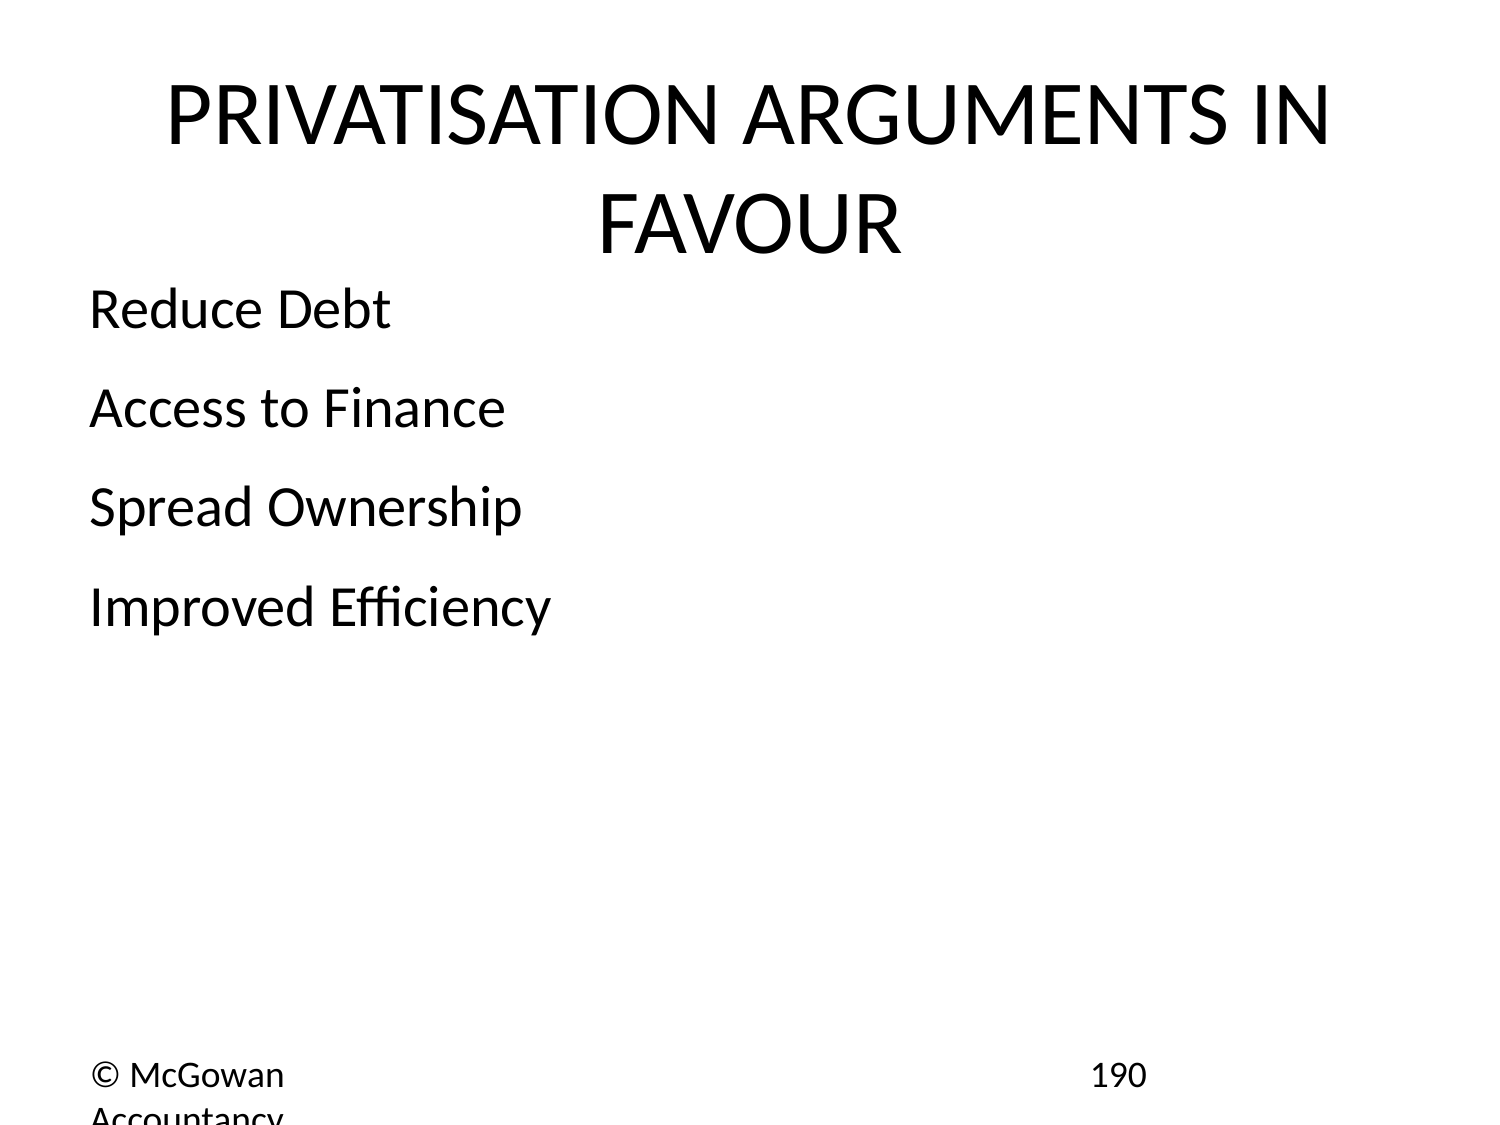

# PRIVATISATION ARGUMENTS IN FAVOUR
Reduce Debt
Access to Finance
Spread Ownership
Improved Efficiency
© McGowan Accountancy Services
190